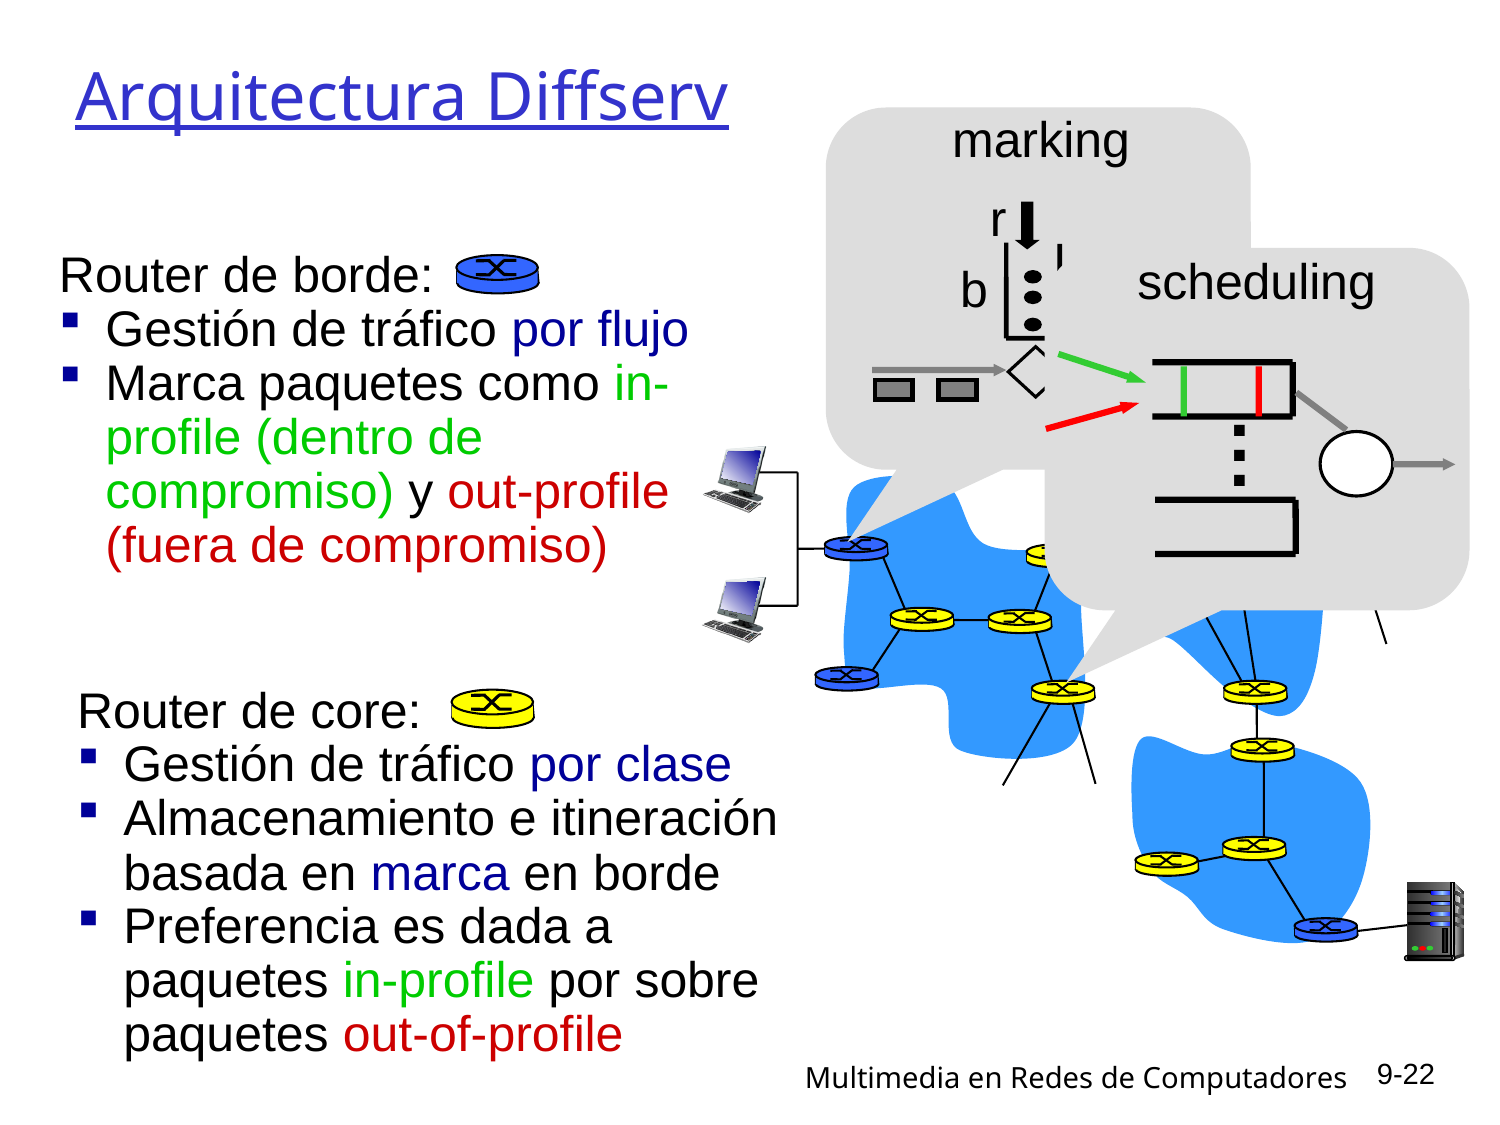

# Arquitectura Diffserv
marking
r
b
Router de borde:
Gestión de tráfico por flujo
Marca paquetes como in-profile (dentro de compromiso) y out-profile (fuera de compromiso)
scheduling
.
.
.
Router de core:
Gestión de tráfico por clase
Almacenamiento e itineración basada en marca en borde
Preferencia es dada a paquetes in-profile por sobre paquetes out-of-profile
22